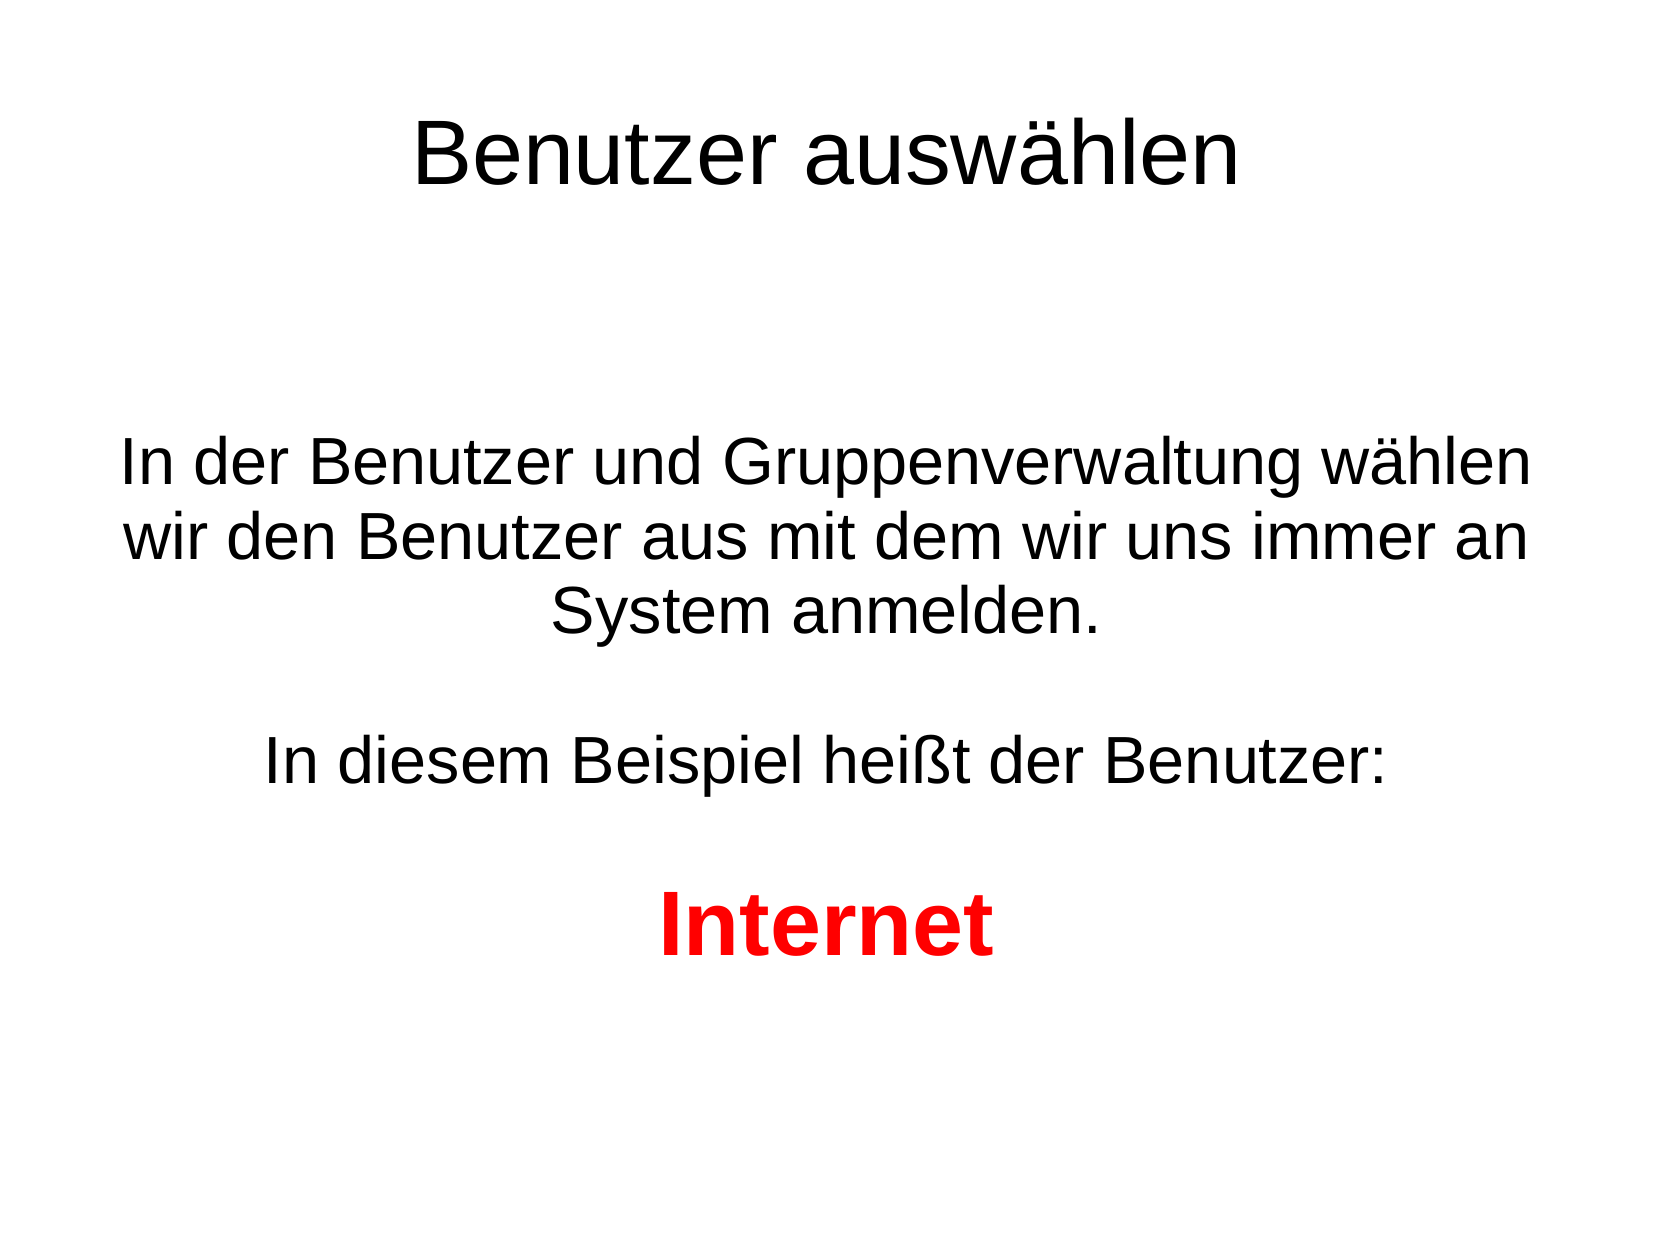

# Benutzer auswählen
In der Benutzer und Gruppenverwaltung wählen wir den Benutzer aus mit dem wir uns immer an System anmelden.
In diesem Beispiel heißt der Benutzer:
Internet